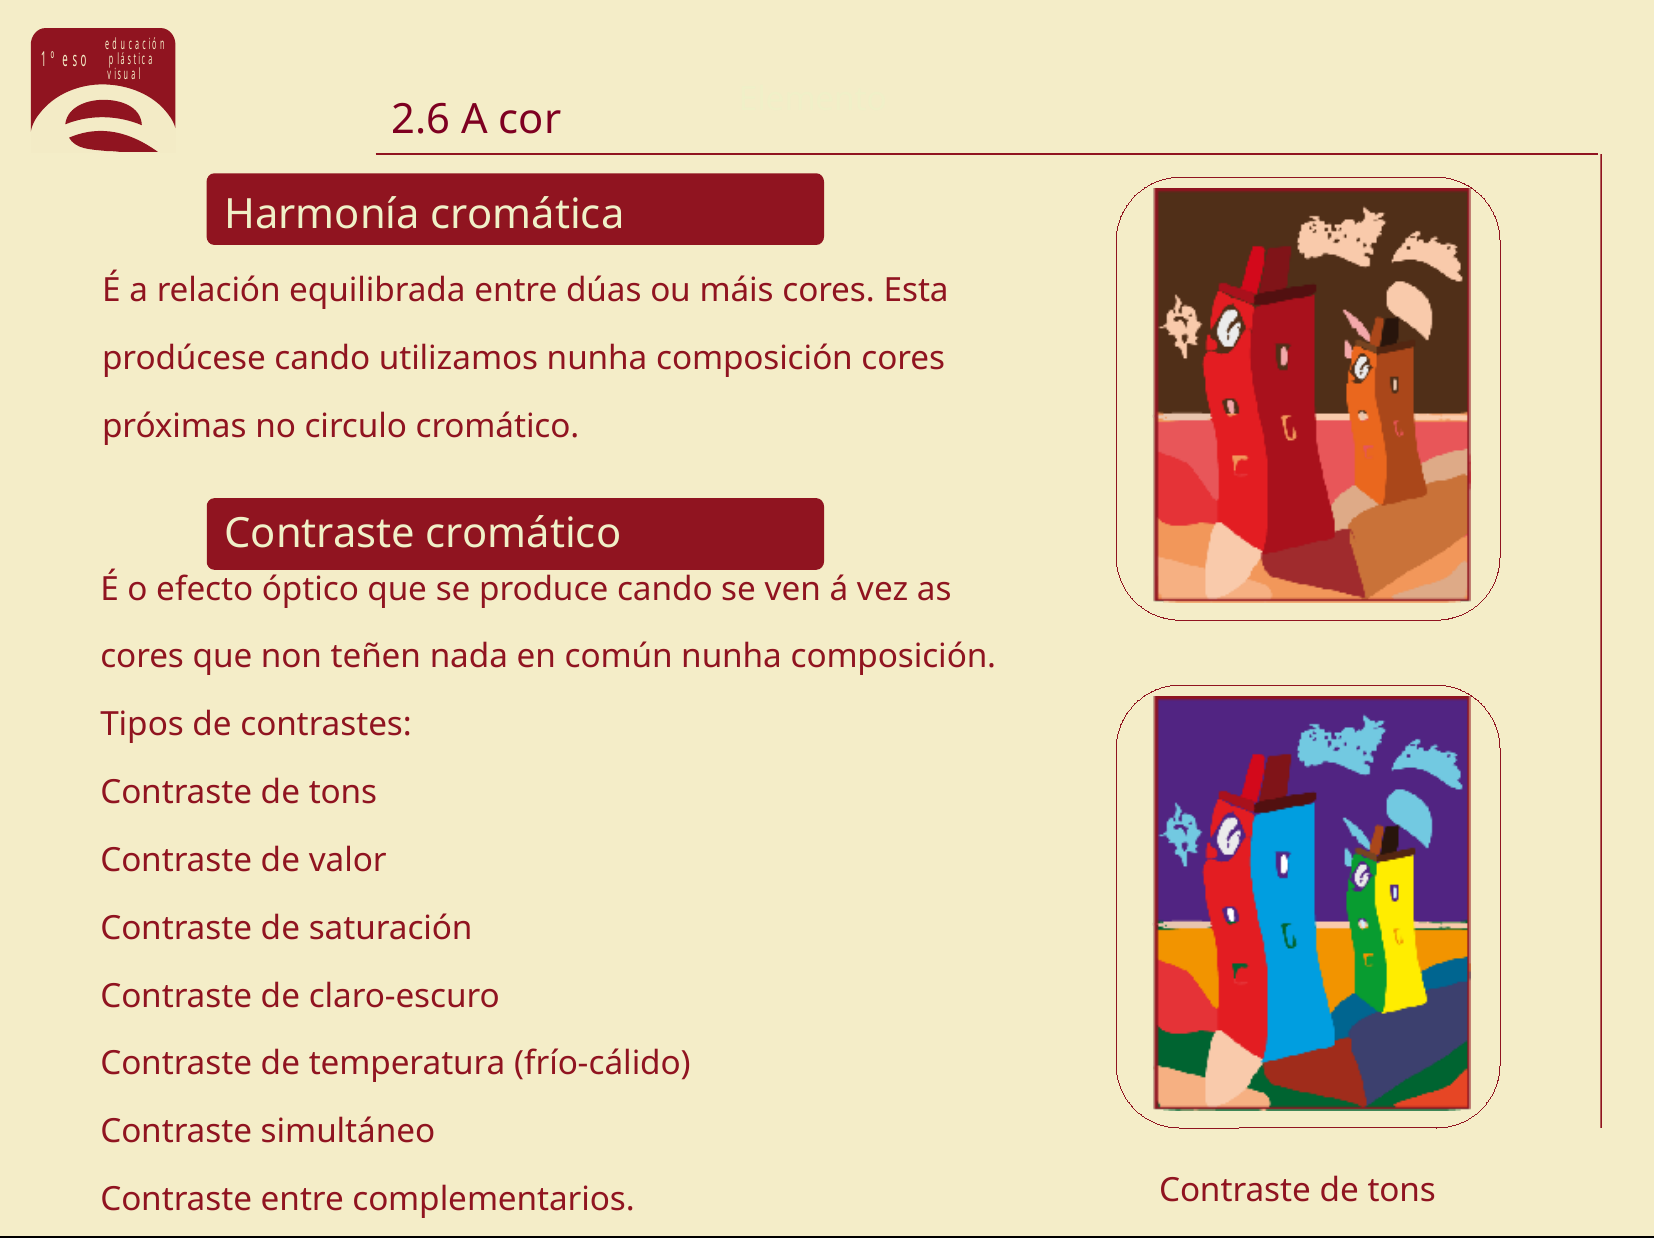

Elemento
2.6 A cor
Harmonía cromática
É a relación equilibrada entre dúas ou máis cores. Esta prodúcese cando utilizamos nunha composición cores próximas no circulo cromático.
#
Contraste cromático
É o efecto óptico que se produce cando se ven á vez as cores que non teñen nada en común nunha composición. Tipos de contrastes:
Contraste de tons
Contraste de valor
Contraste de saturación
Contraste de claro-escuro
Contraste de temperatura (frío-cálido)
Contraste simultáneo
Contraste entre complementarios.
Contraste de tons